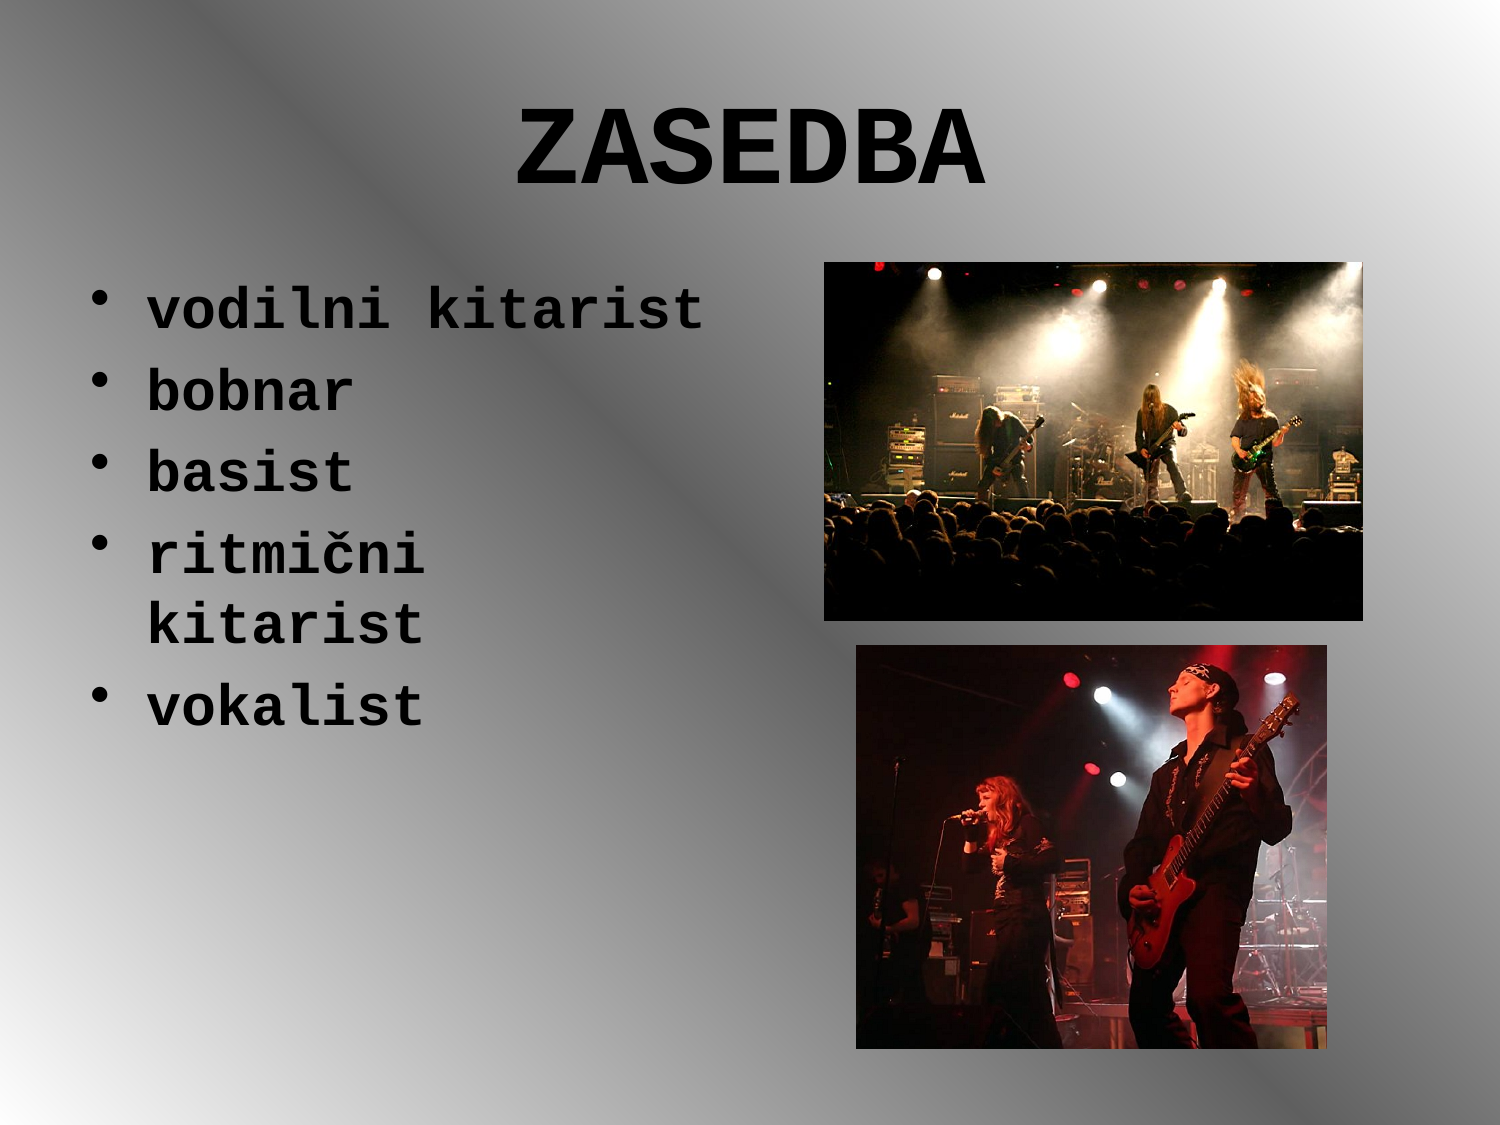

# ZASEDBA
vodilni kitarist
bobnar
basist
ritmični kitarist
vokalist